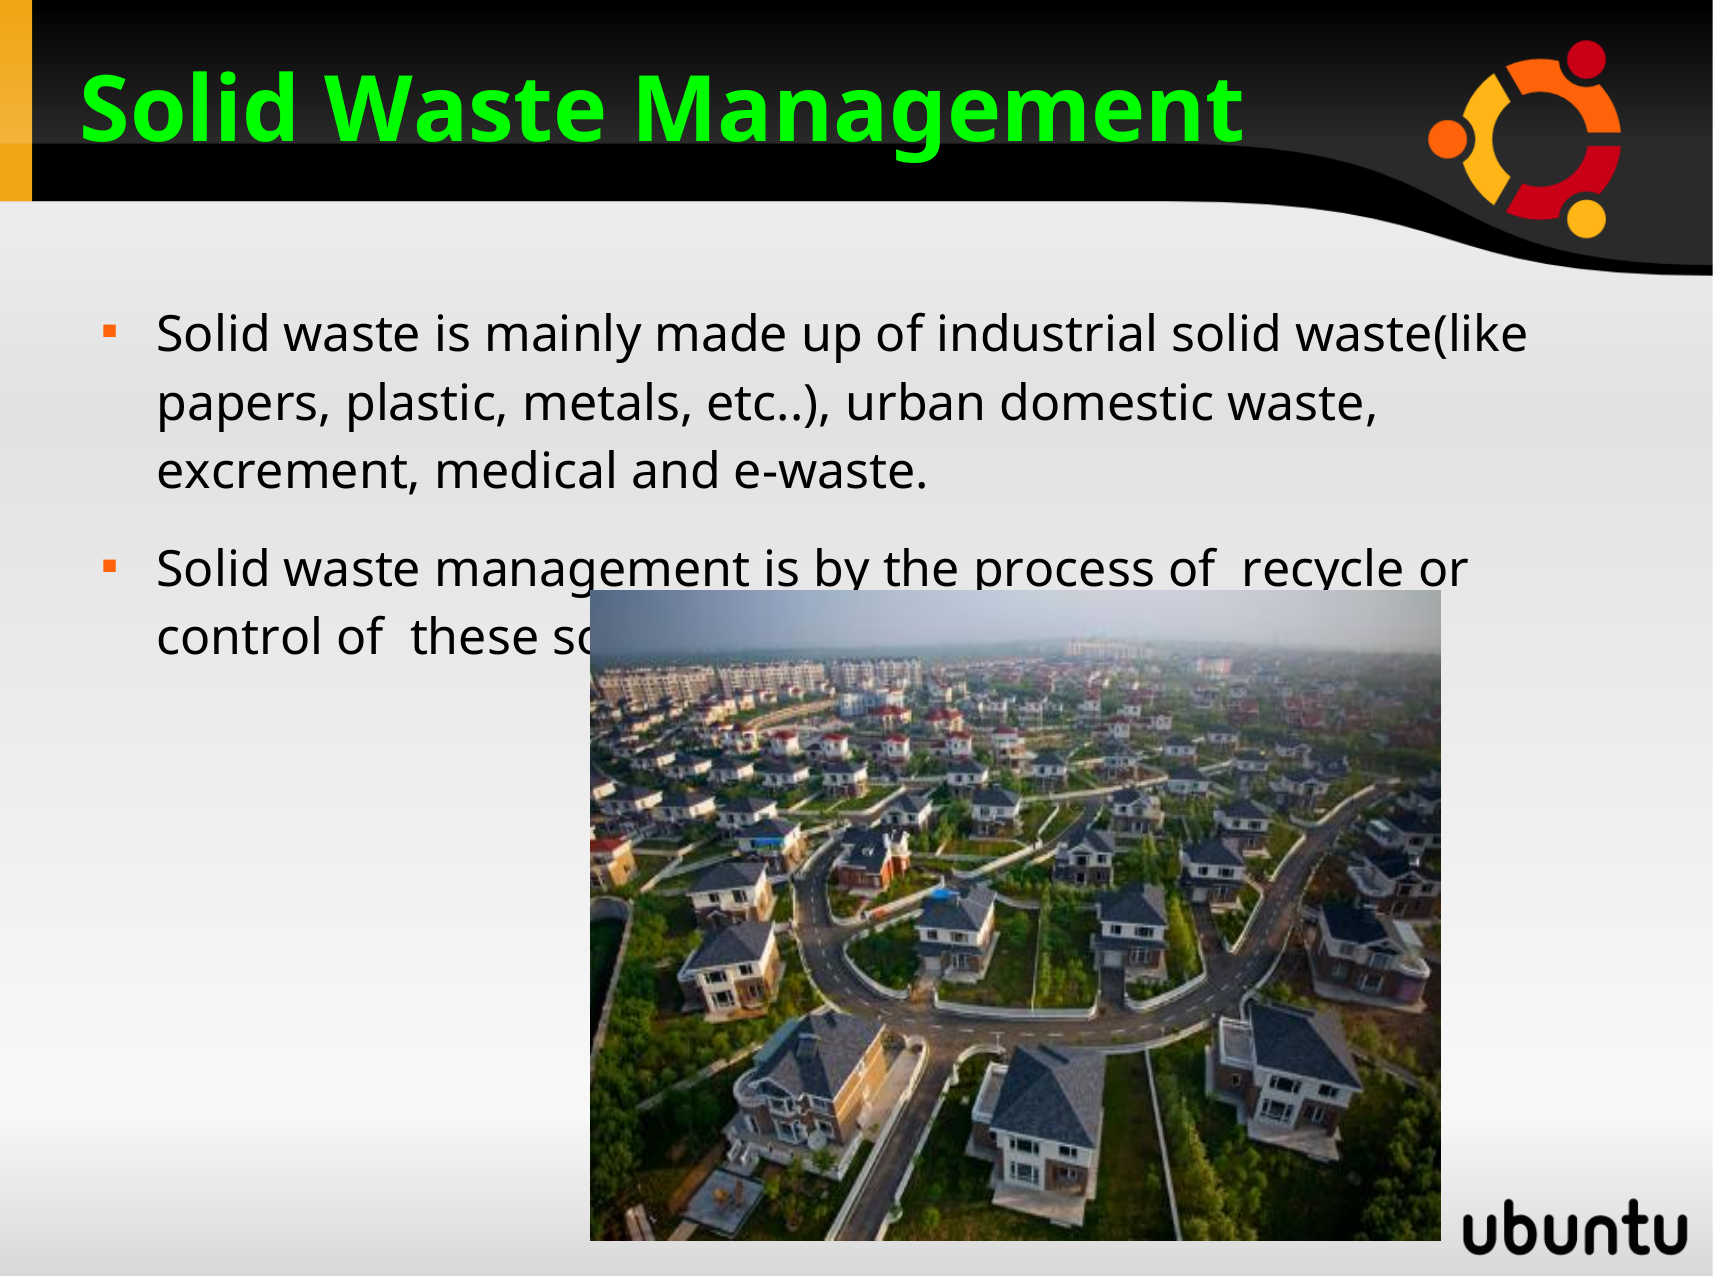

# Solid Waste Management
Solid waste is mainly made up of industrial solid waste(like papers, plastic, metals, etc..), urban domestic waste, excrement, medical and e-waste.
Solid waste management is by the process of recycle or control of these solid waste.